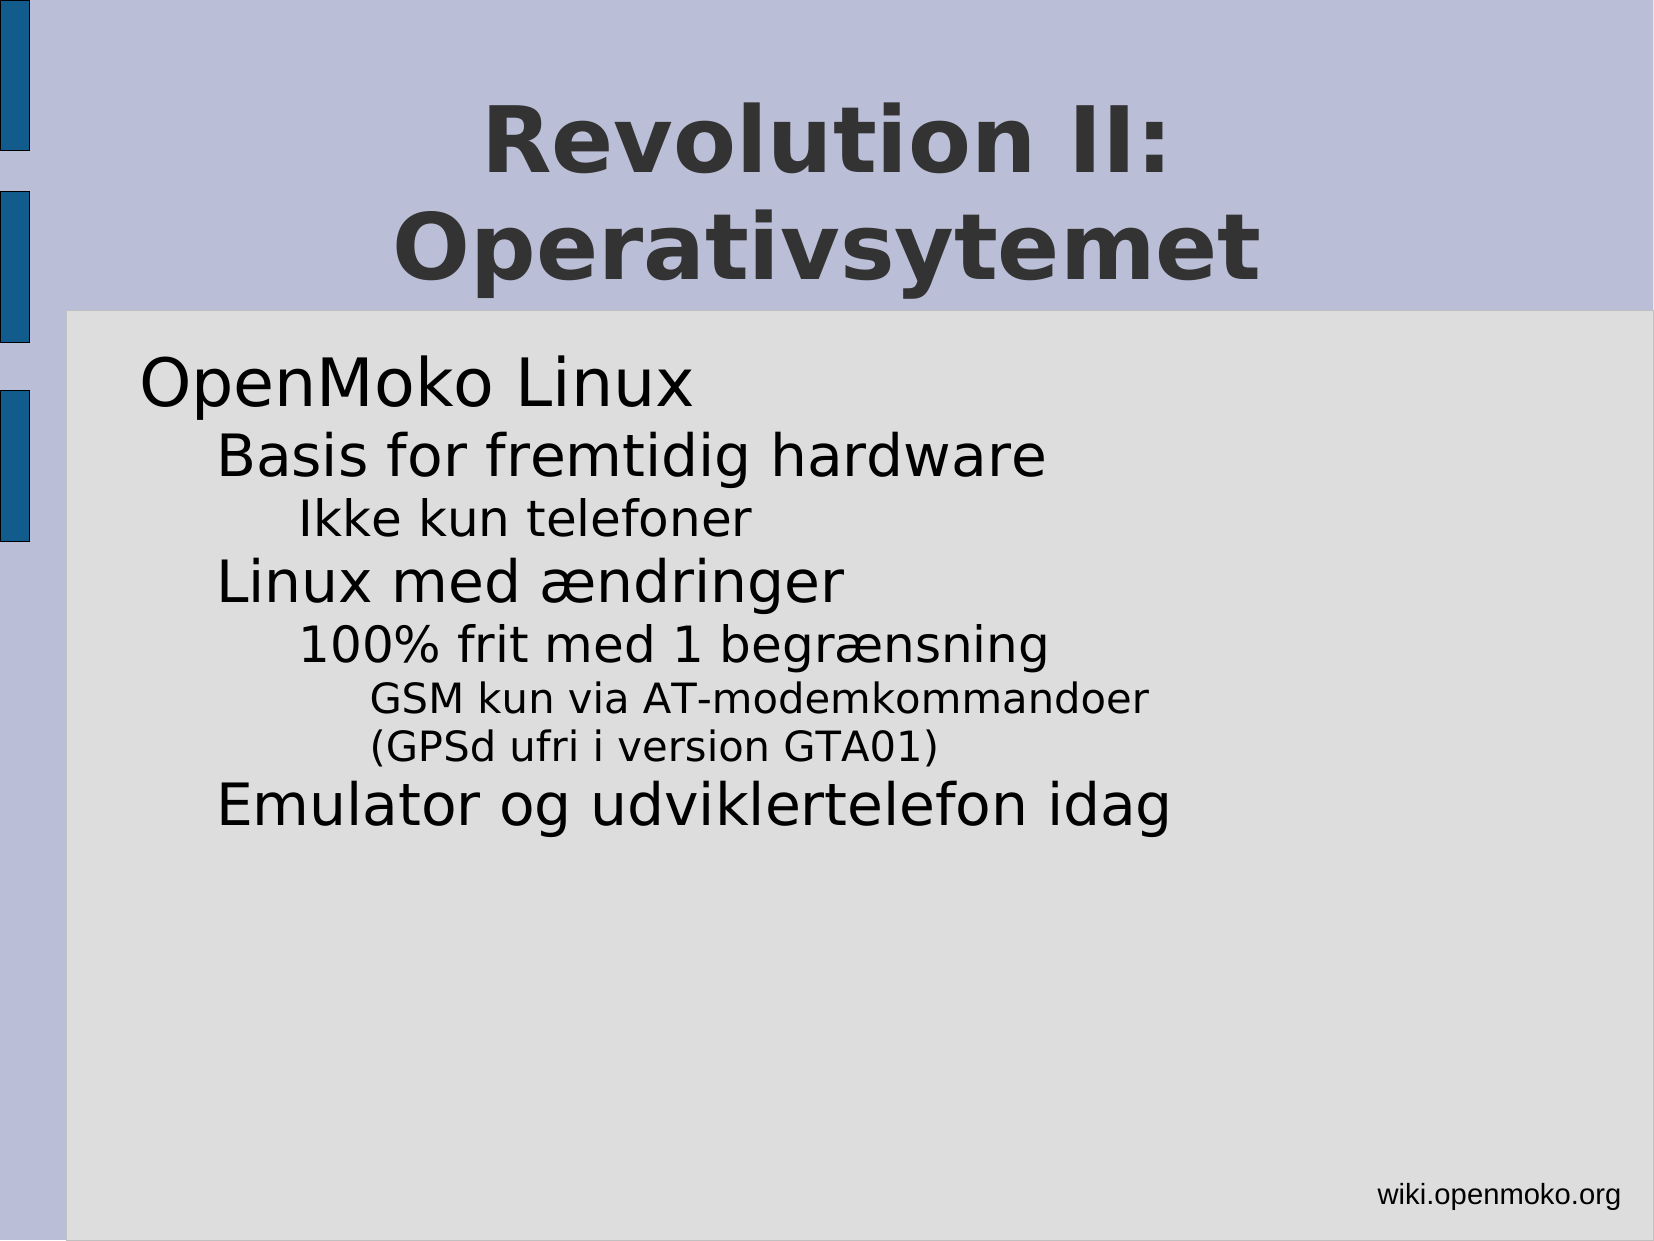

# Revolution II: Operativsytemet
OpenMoko Linux
Basis for fremtidig hardware
Ikke kun telefoner
Linux med ændringer
100% frit med 1 begrænsning
GSM kun via AT-modemkommandoer
(GPSd ufri i version GTA01)
Emulator og udviklertelefon idag